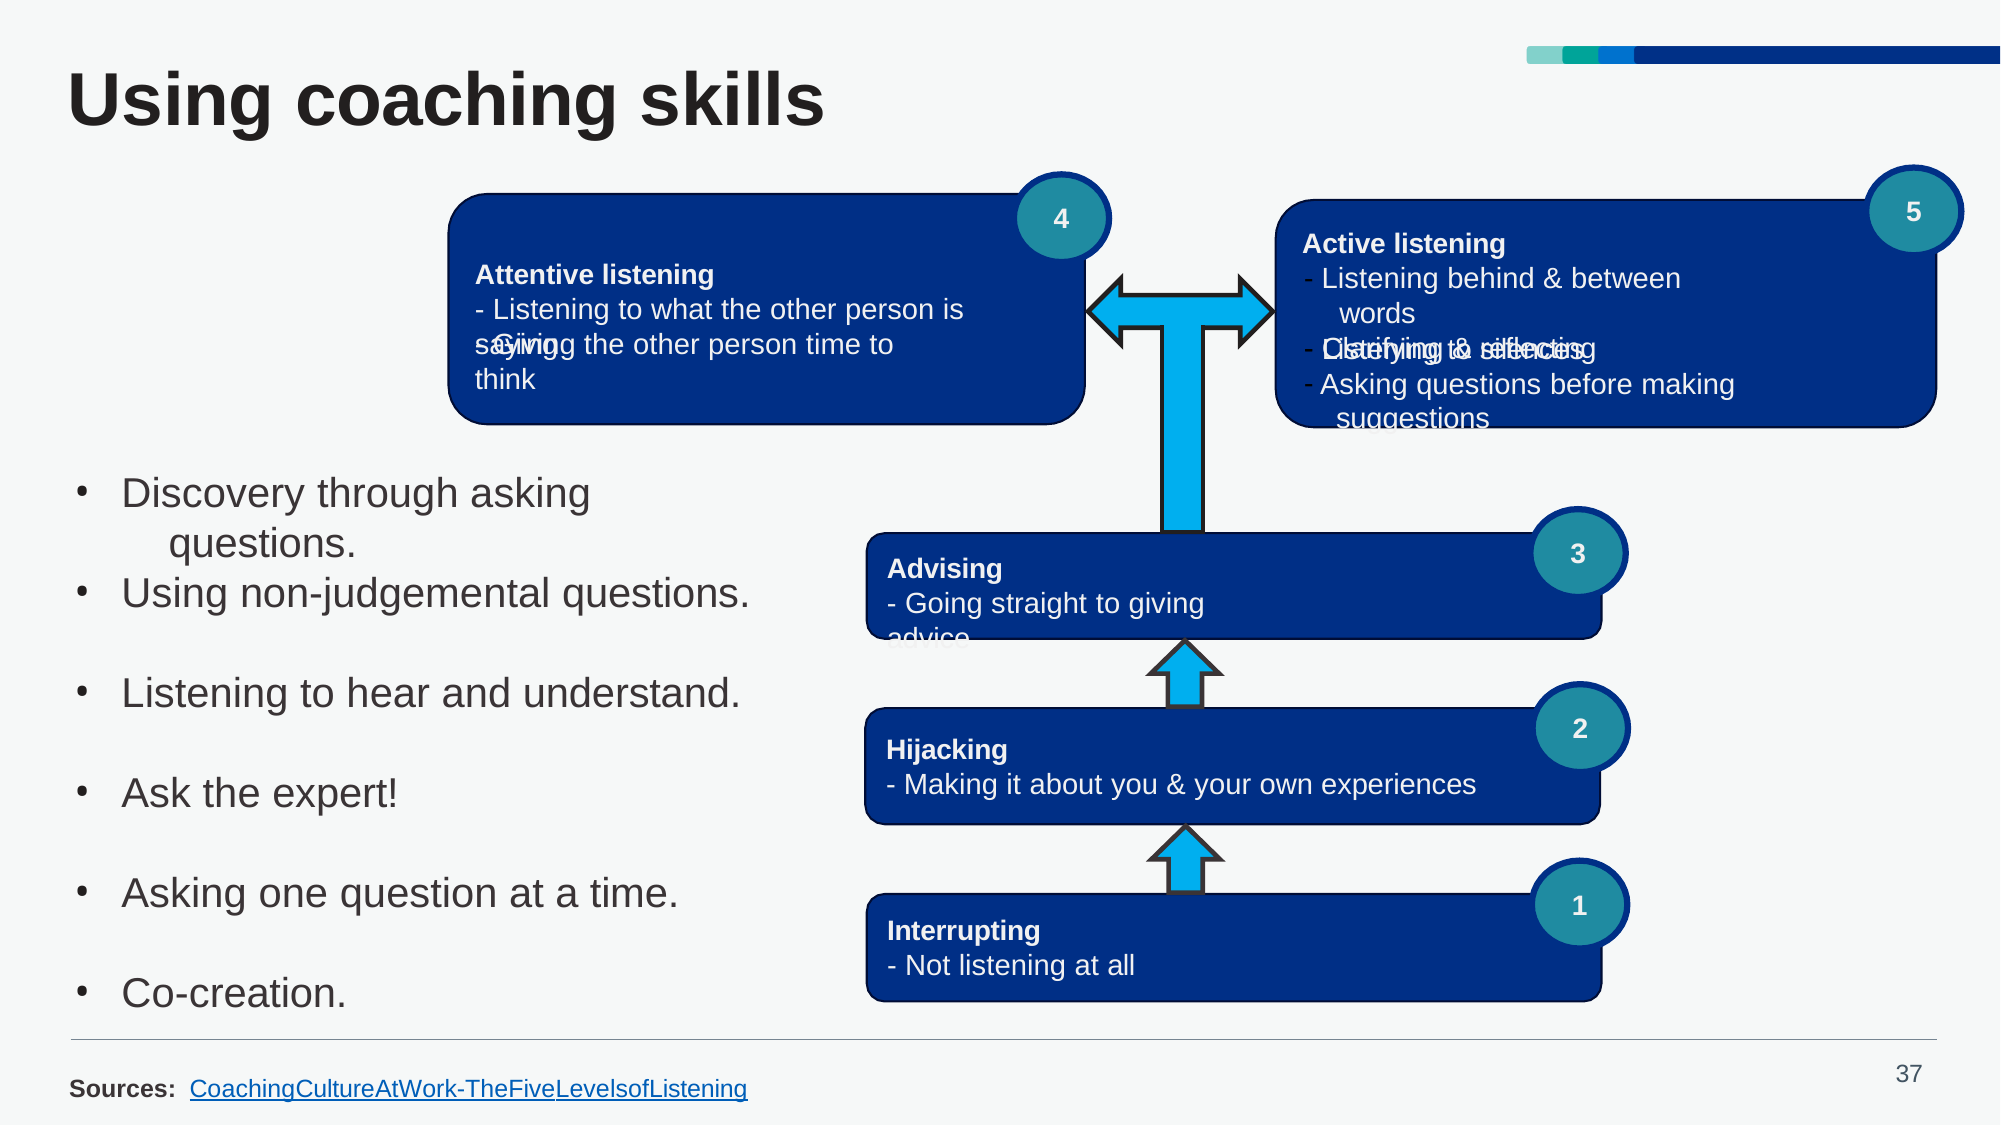

# Using coaching skills
5
4
Active listening
Listening behind & between words
Clarifying & reflecting
Attentive listening
- Listening to what the other person is saying
- Giving the other person time to think
Listening to silences
Asking questions before making suggestions
Discovery through asking questions.
3
Advising
- Going straight to giving advice
Using non-judgemental questions.
Listening to hear and understand.
2
Hijacking
- Making it about you & your own experiences
Ask the expert!
Asking one question at a time.
1
Interrupting
- Not listening at all
Co-creation.
23
Sources: CoachingCultureAtWork-TheFiveLevelsofListening